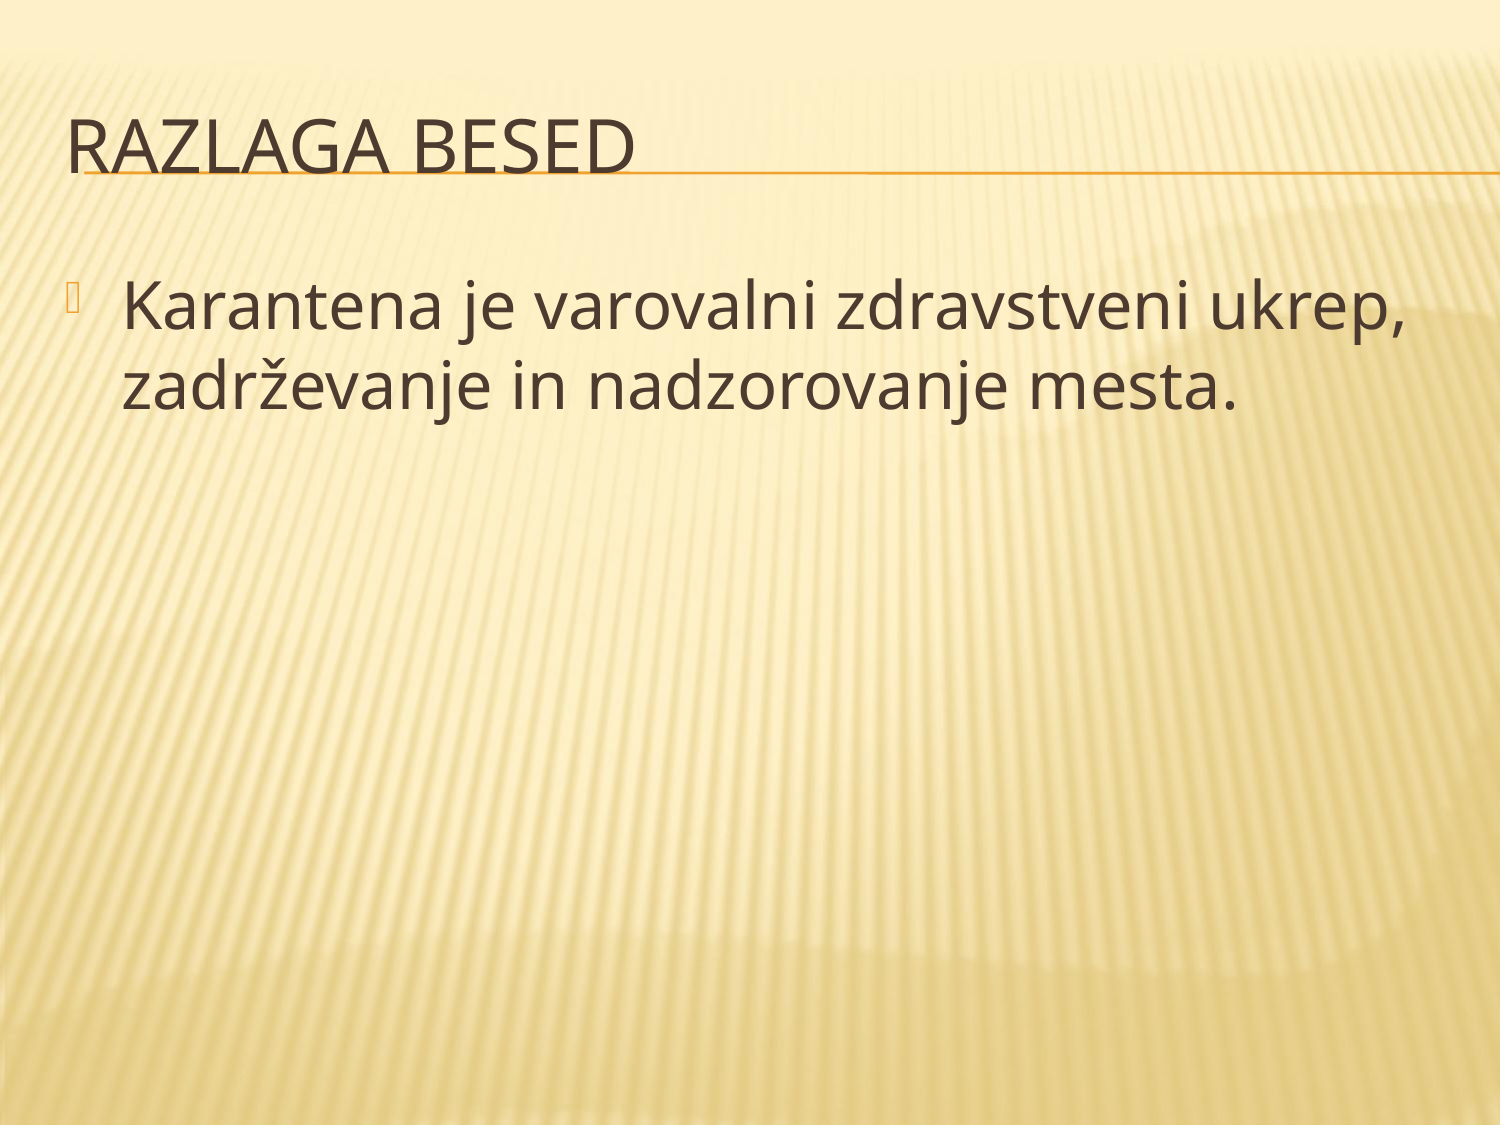

# RAZLAGA BESED
Karantena je varovalni zdravstveni ukrep, zadrževanje in nadzorovanje mesta.